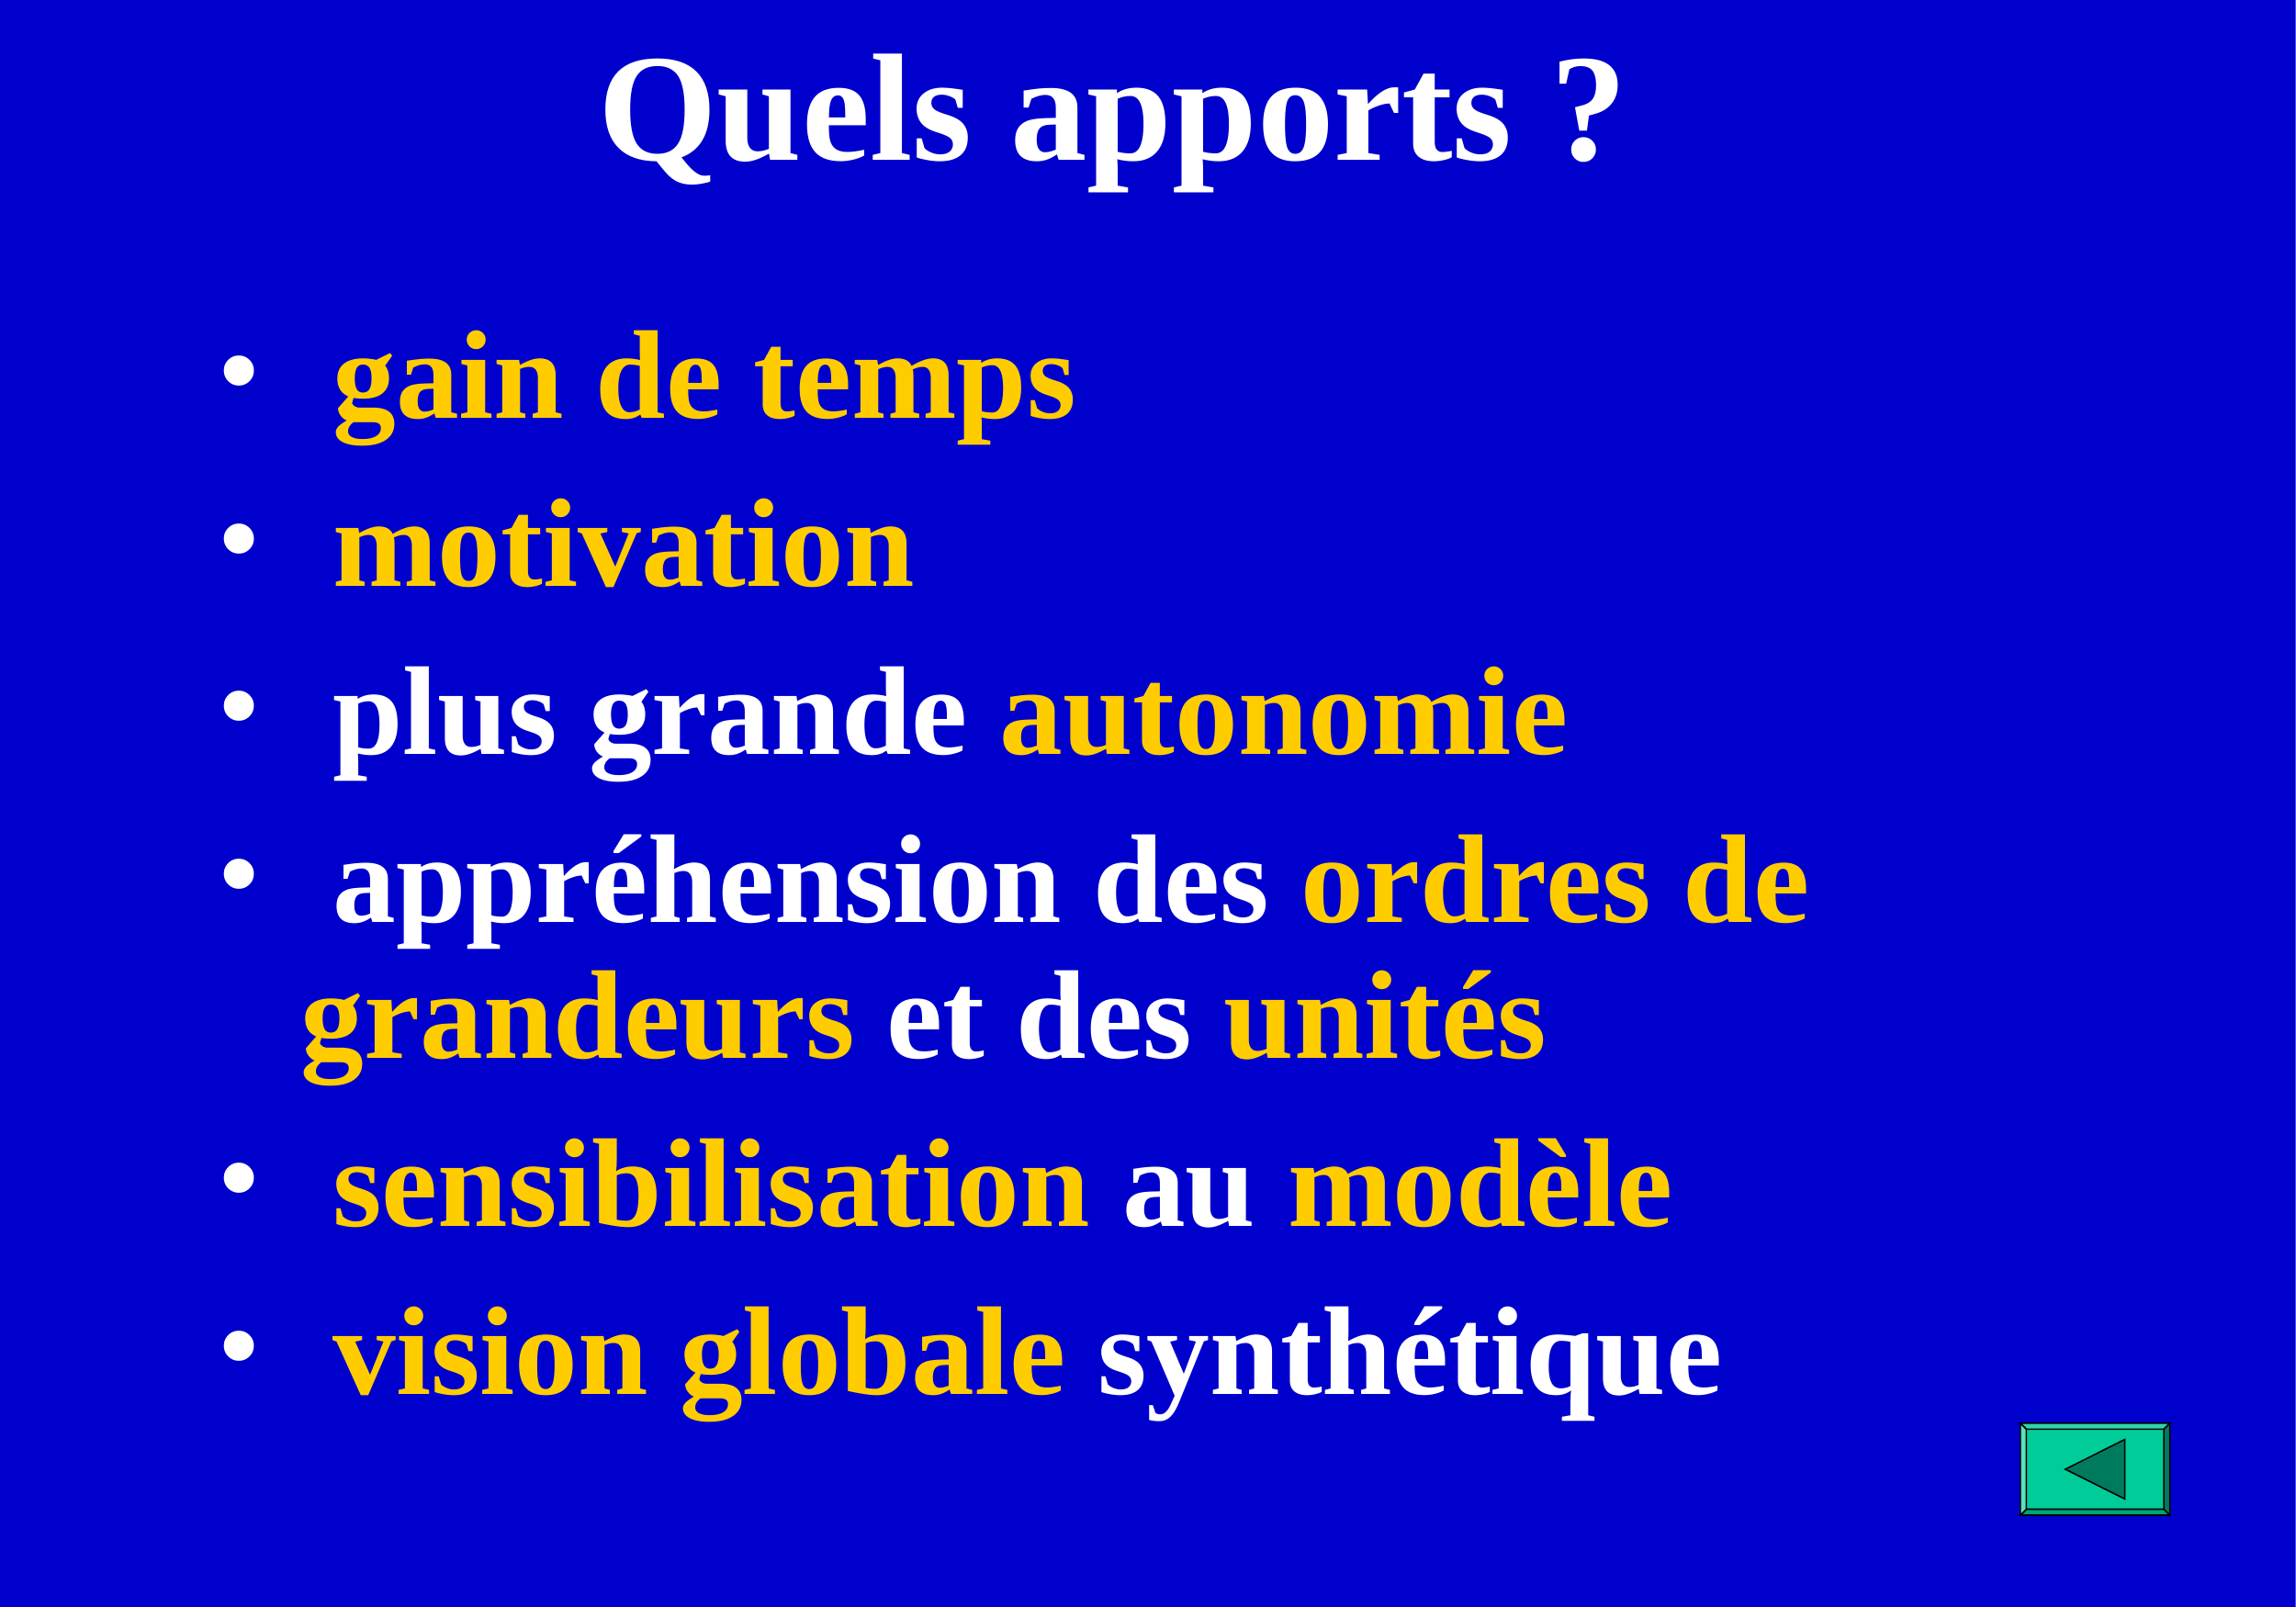

# Quels apports ?
 gain de temps
 motivation
 plus grande autonomie
 appréhension des ordres de grandeurs et des unités
 sensibilisation au modèle
 vision globale synthétique